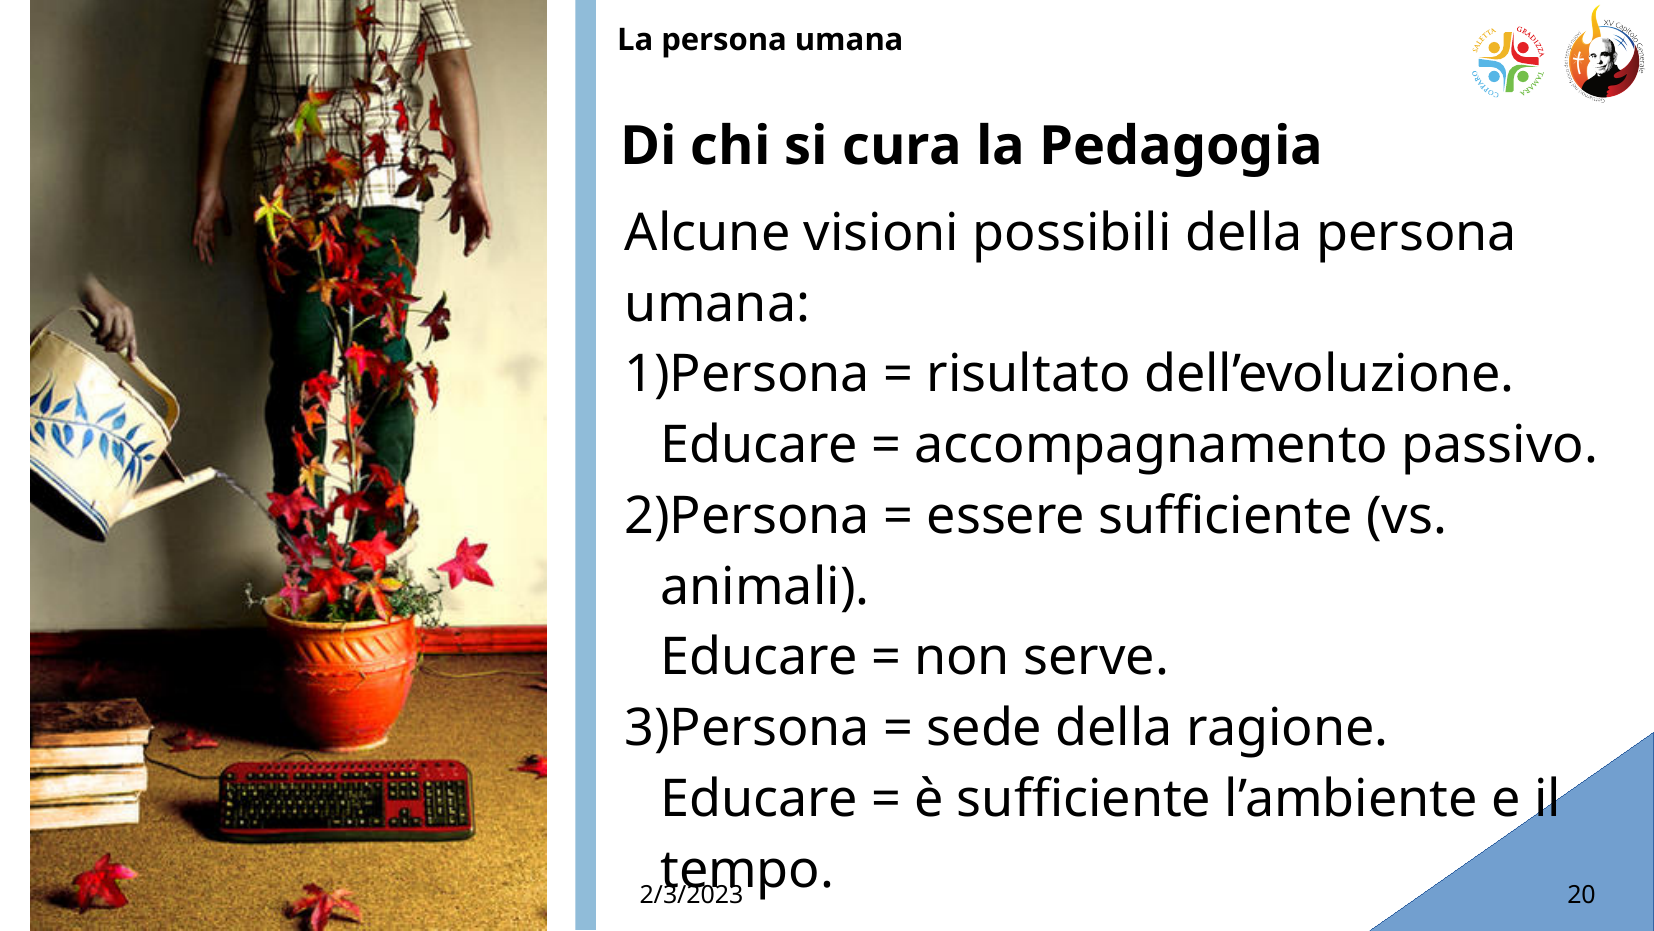

La persona umana
Di chi si cura la Pedagogia
# Alcune visioni possibili della persona umana:
Persona = risultato dell’evoluzione.
Educare = accompagnamento passivo.
Persona = essere sufficiente (vs. animali).
Educare = non serve.
Persona = sede della ragione.
Educare = è sufficiente l’ambiente e il tempo.